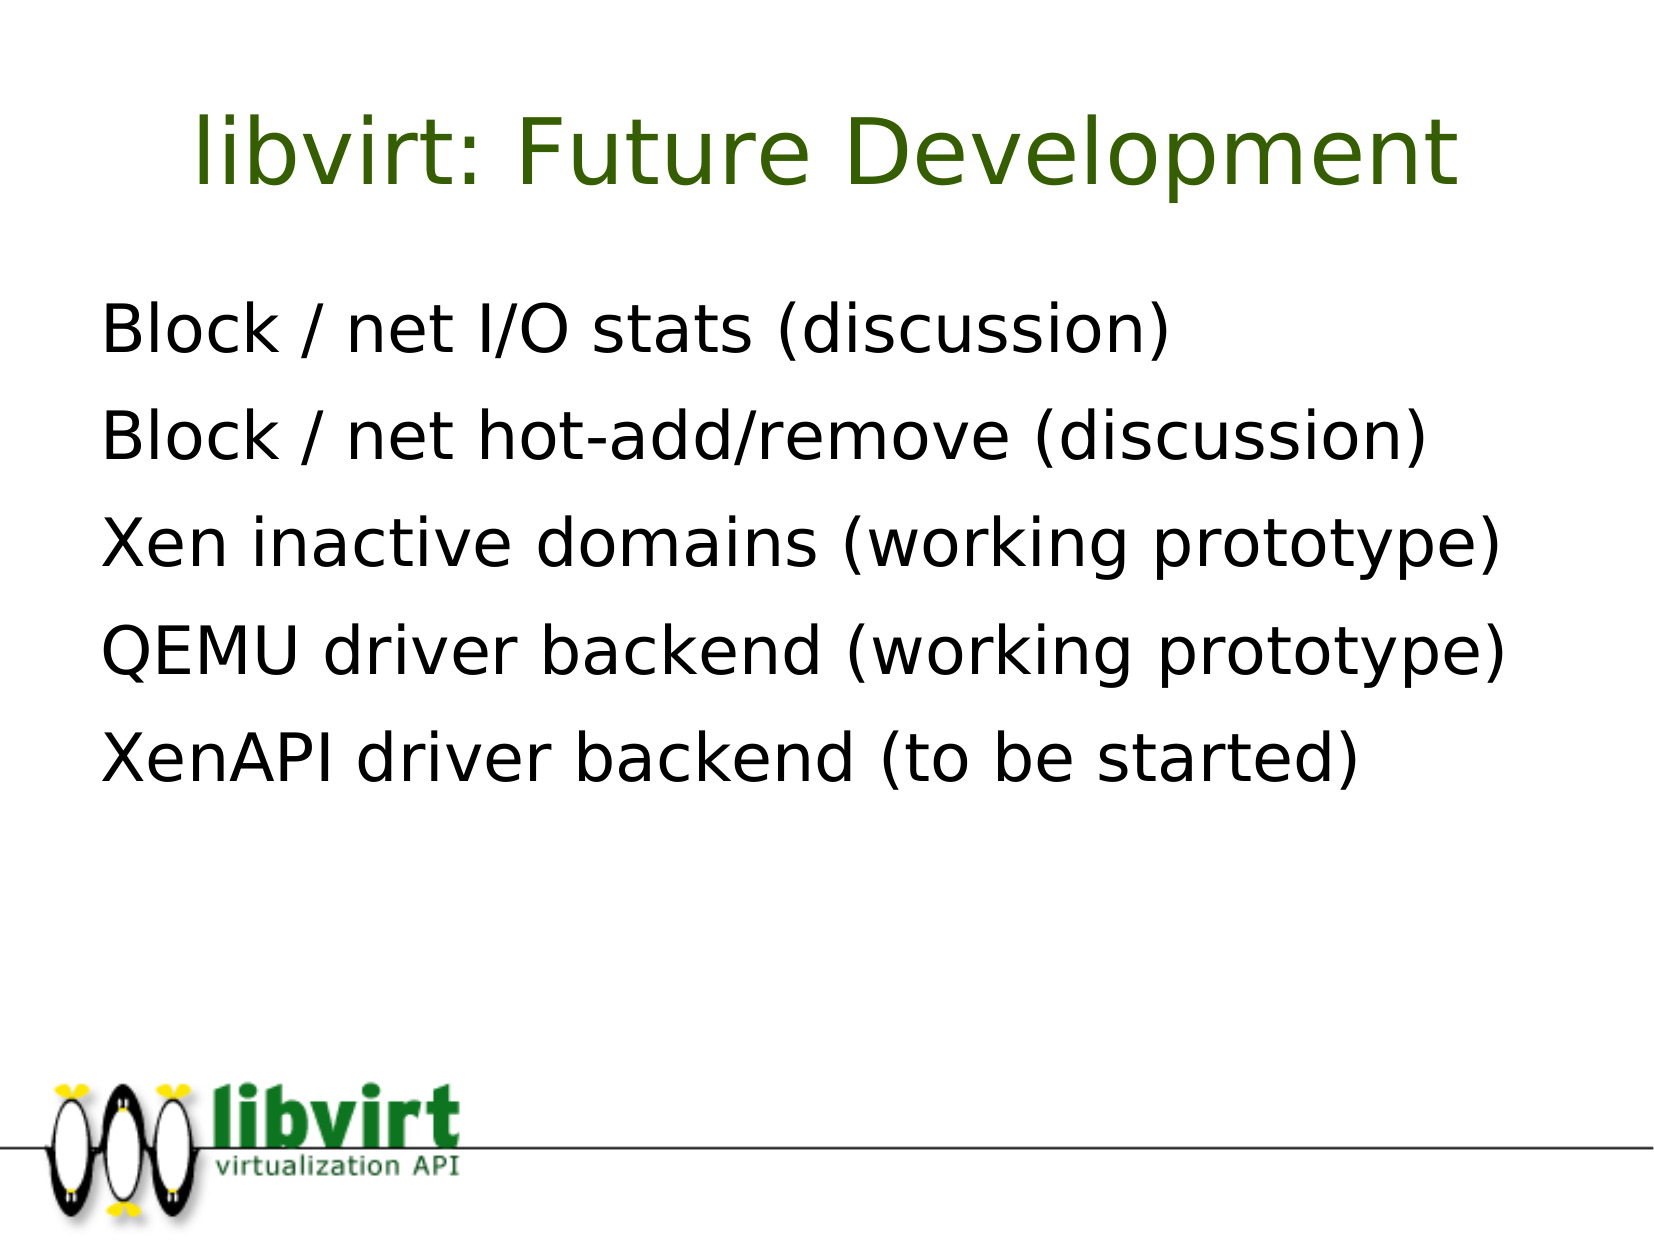

# libvirt: Future Development
Block / net I/O stats (discussion)
Block / net hot-add/remove (discussion)
Xen inactive domains (working prototype)
QEMU driver backend (working prototype)
XenAPI driver backend (to be started)